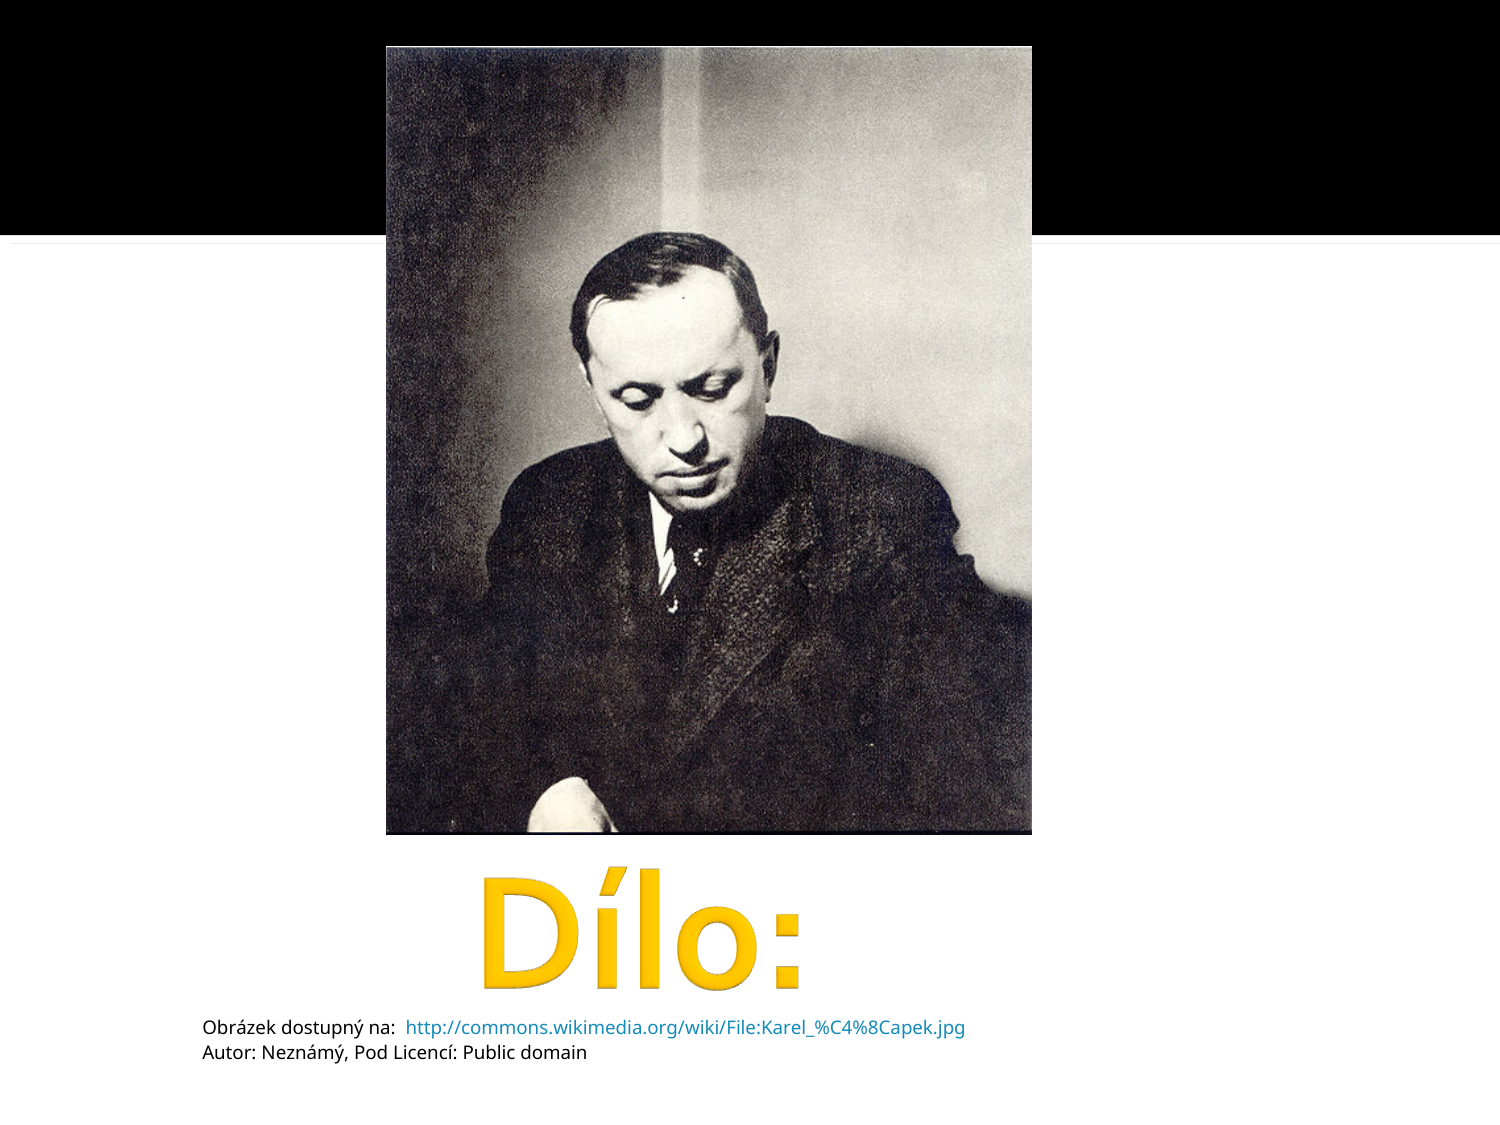

Obrázek dostupný na: http://commons.wikimedia.org/wiki/File:Karel_%C4%8Capek.jpg
Autor: Neznámý, Pod Licencí: Public domain